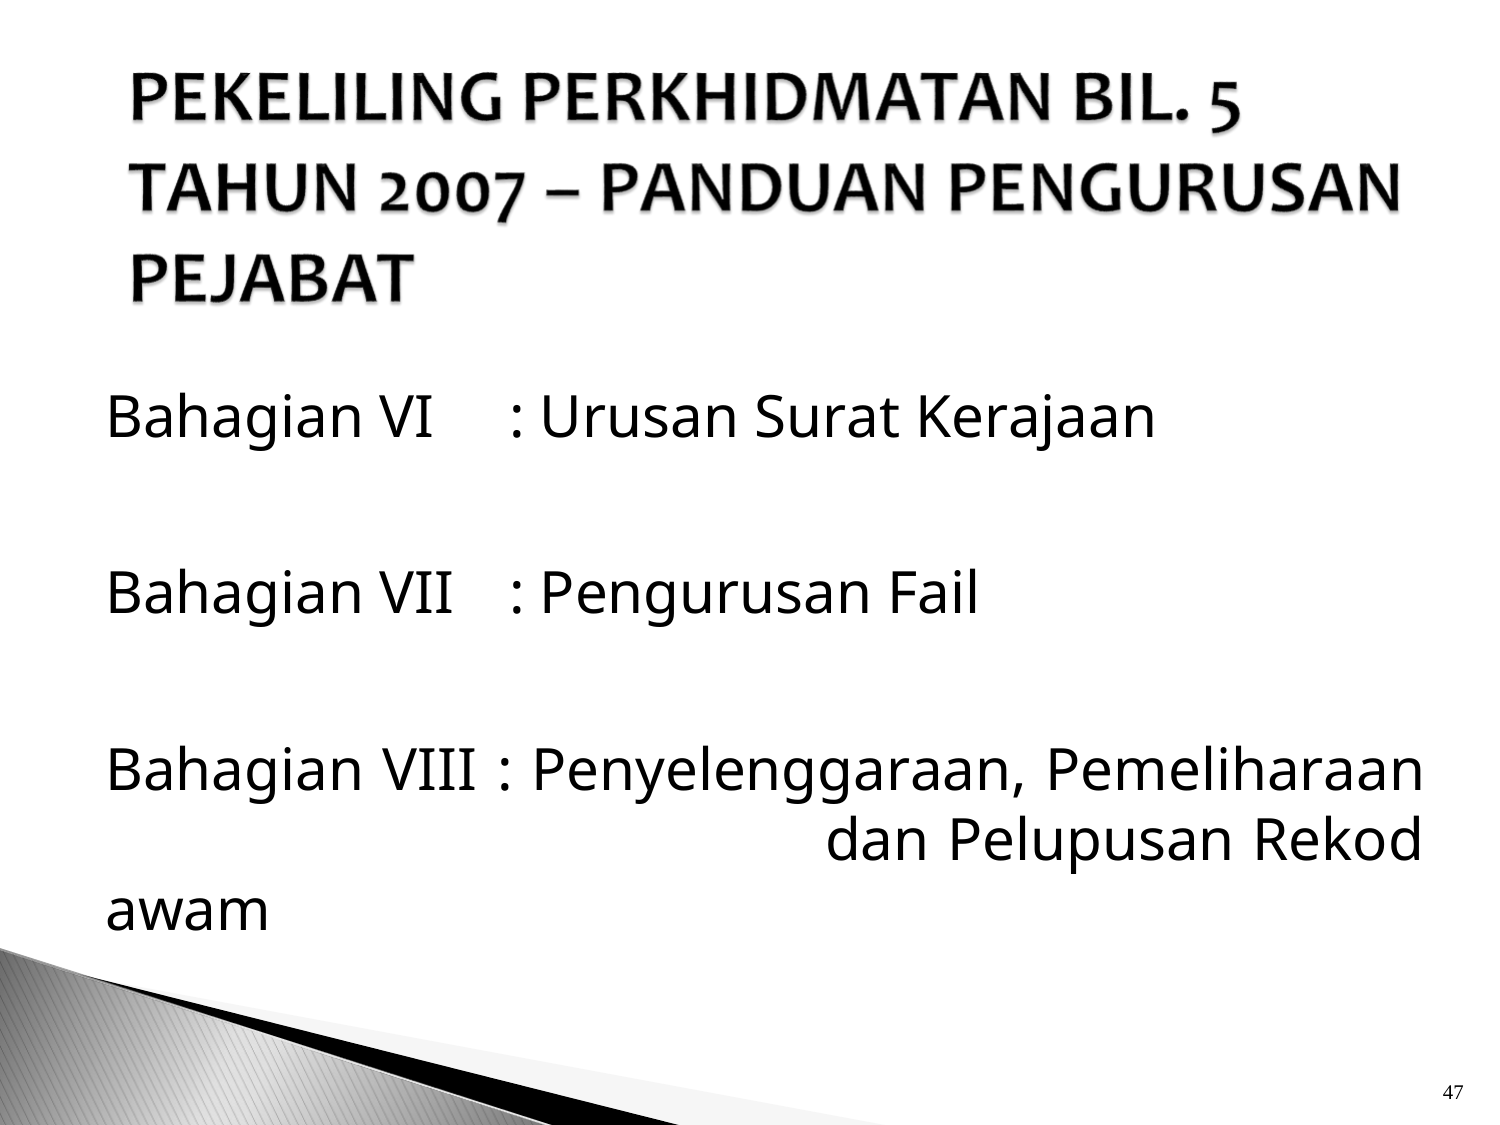

BBahagian VI	 : Urusan Surat Kerajaan
BBahagian VII	 : Pengurusan Fail
BBahagian VIII	: Penyelenggaraan, Pemeliharaan 		 dan Pelupusan Rekod awam